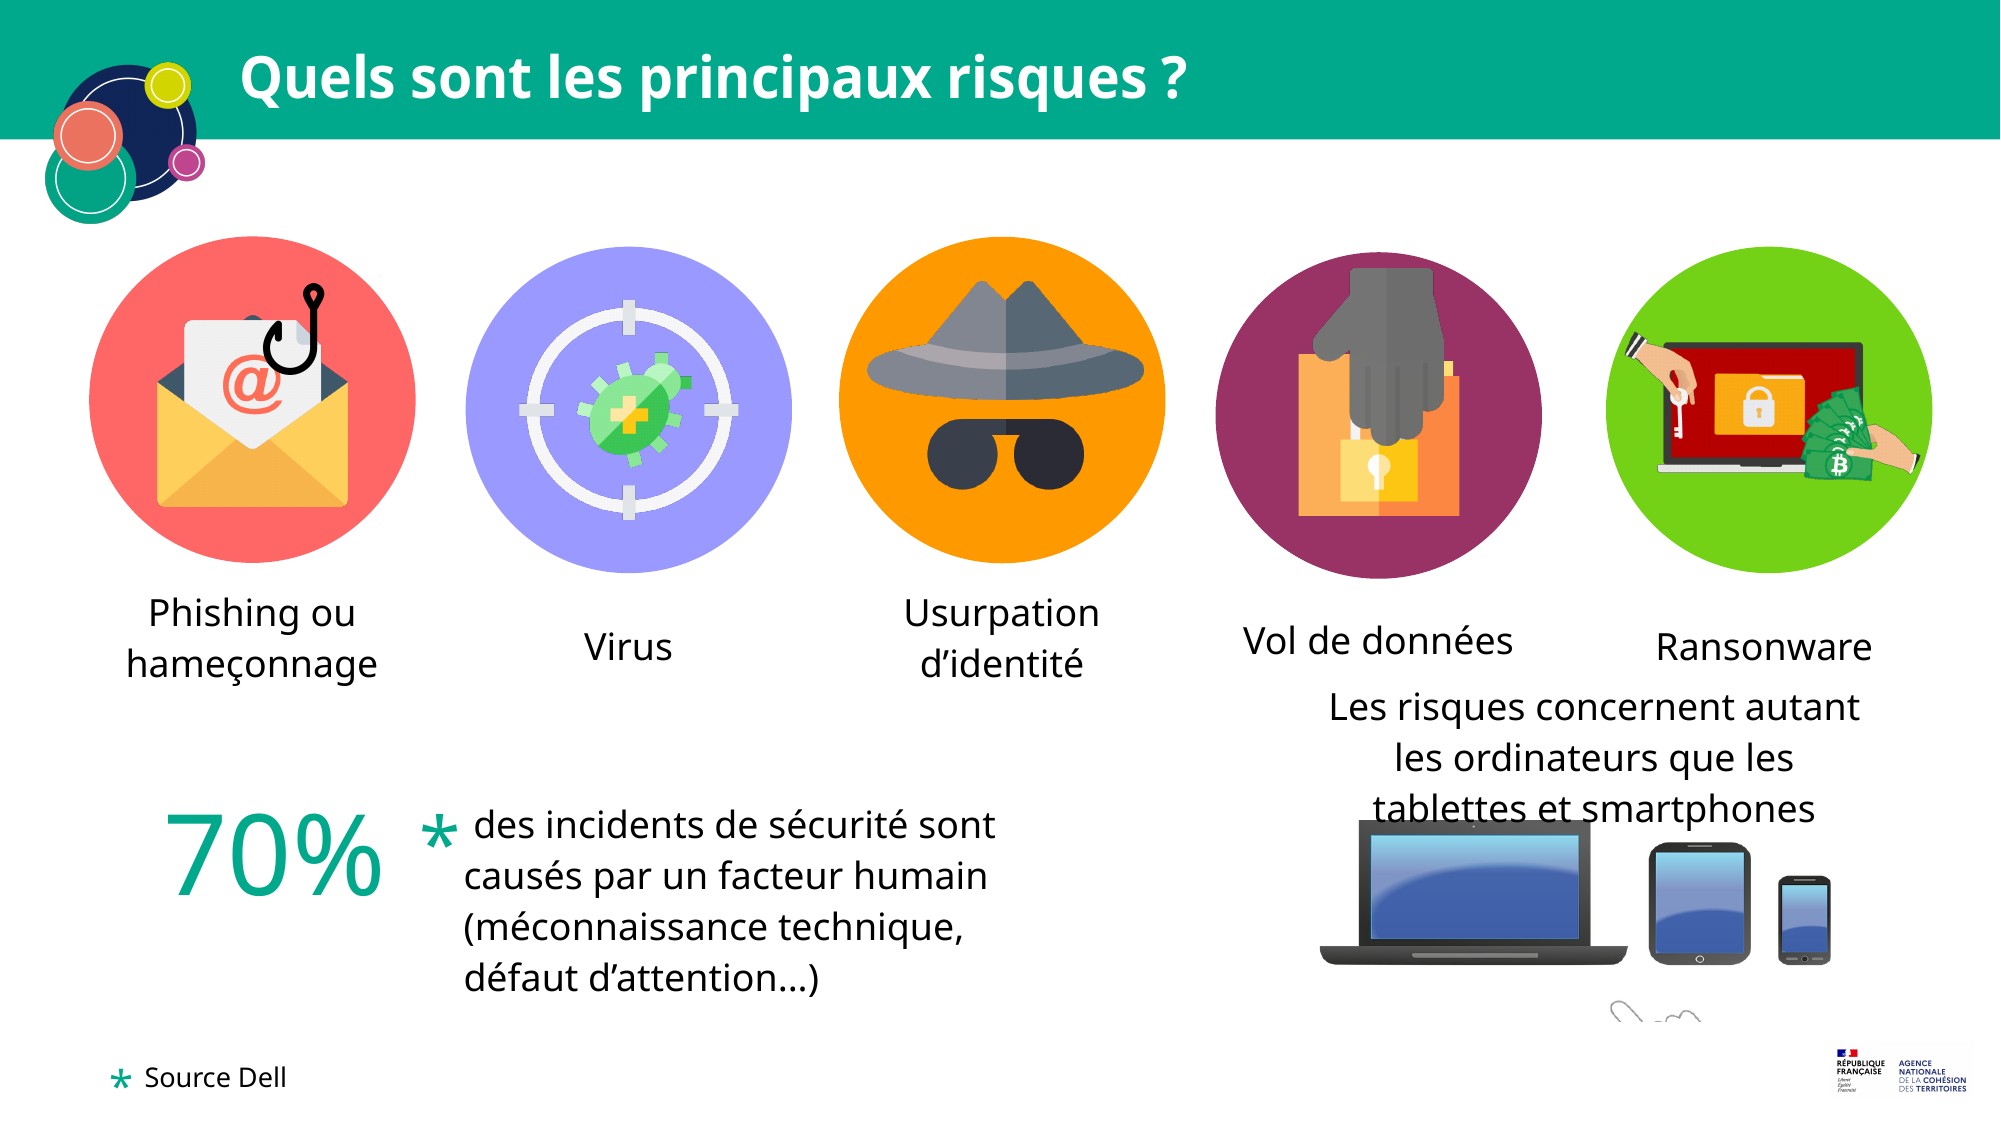

Quels sont les principaux risques ?
Phishing ou hameçonnage
Usurpation d’identité
Virus
Ransonware
Vol de données
Les risques concernent autant les ordinateurs que les tablettes et smartphones
*
70%
 des incidents de sécurité sont causés par un facteur humain (méconnaissance technique, défaut d’attention...)
*
Source Dell